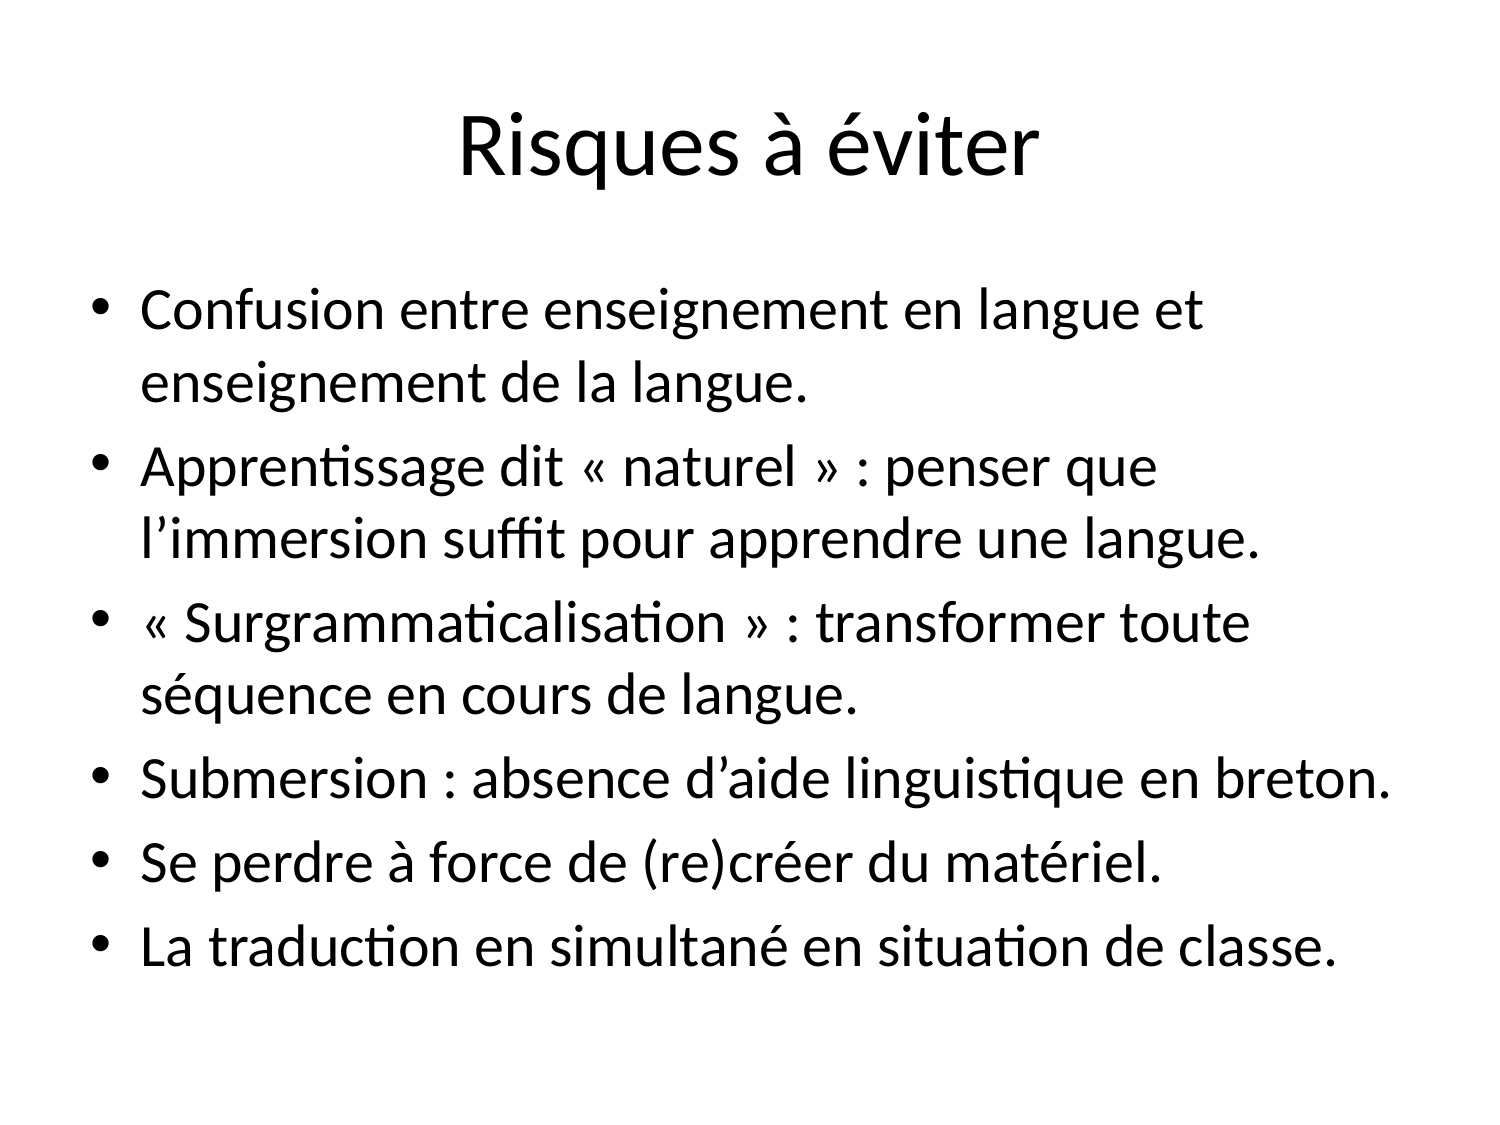

# Risques à éviter
Confusion entre enseignement en langue et enseignement de la langue.
Apprentissage dit « naturel » : penser que l’immersion suffit pour apprendre une langue.
« Surgrammaticalisation » : transformer toute séquence en cours de langue.
Submersion : absence d’aide linguistique en breton.
Se perdre à force de (re)créer du matériel.
La traduction en simultané en situation de classe.